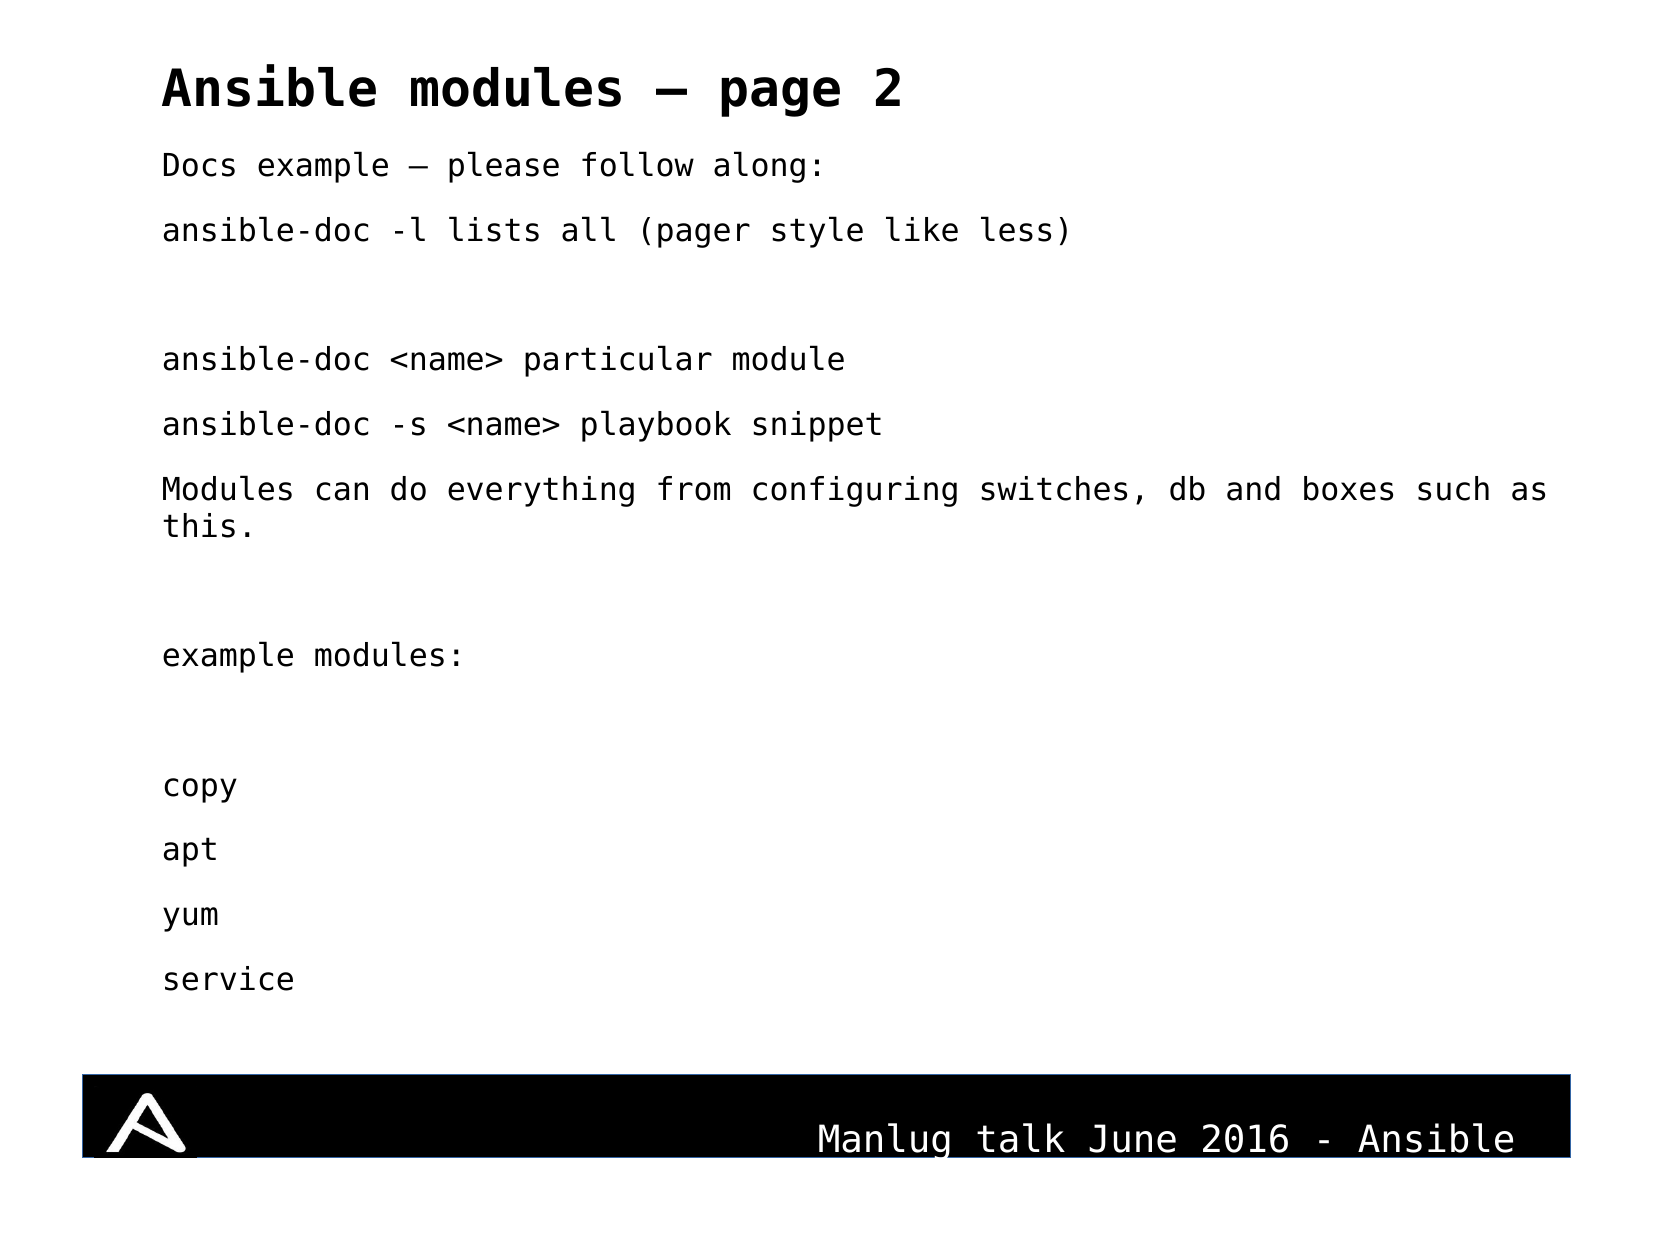

#
Ansible modules – page 2
Docs example – please follow along:
ansible-doc -l lists all (pager style like less)
ansible-doc <name> particular module
ansible-doc -s <name> playbook snippet
Modules can do everything from configuring switches, db and boxes such as this.
example modules:
copy
apt
yum
service
Manlug talk June 2016 - Ansible